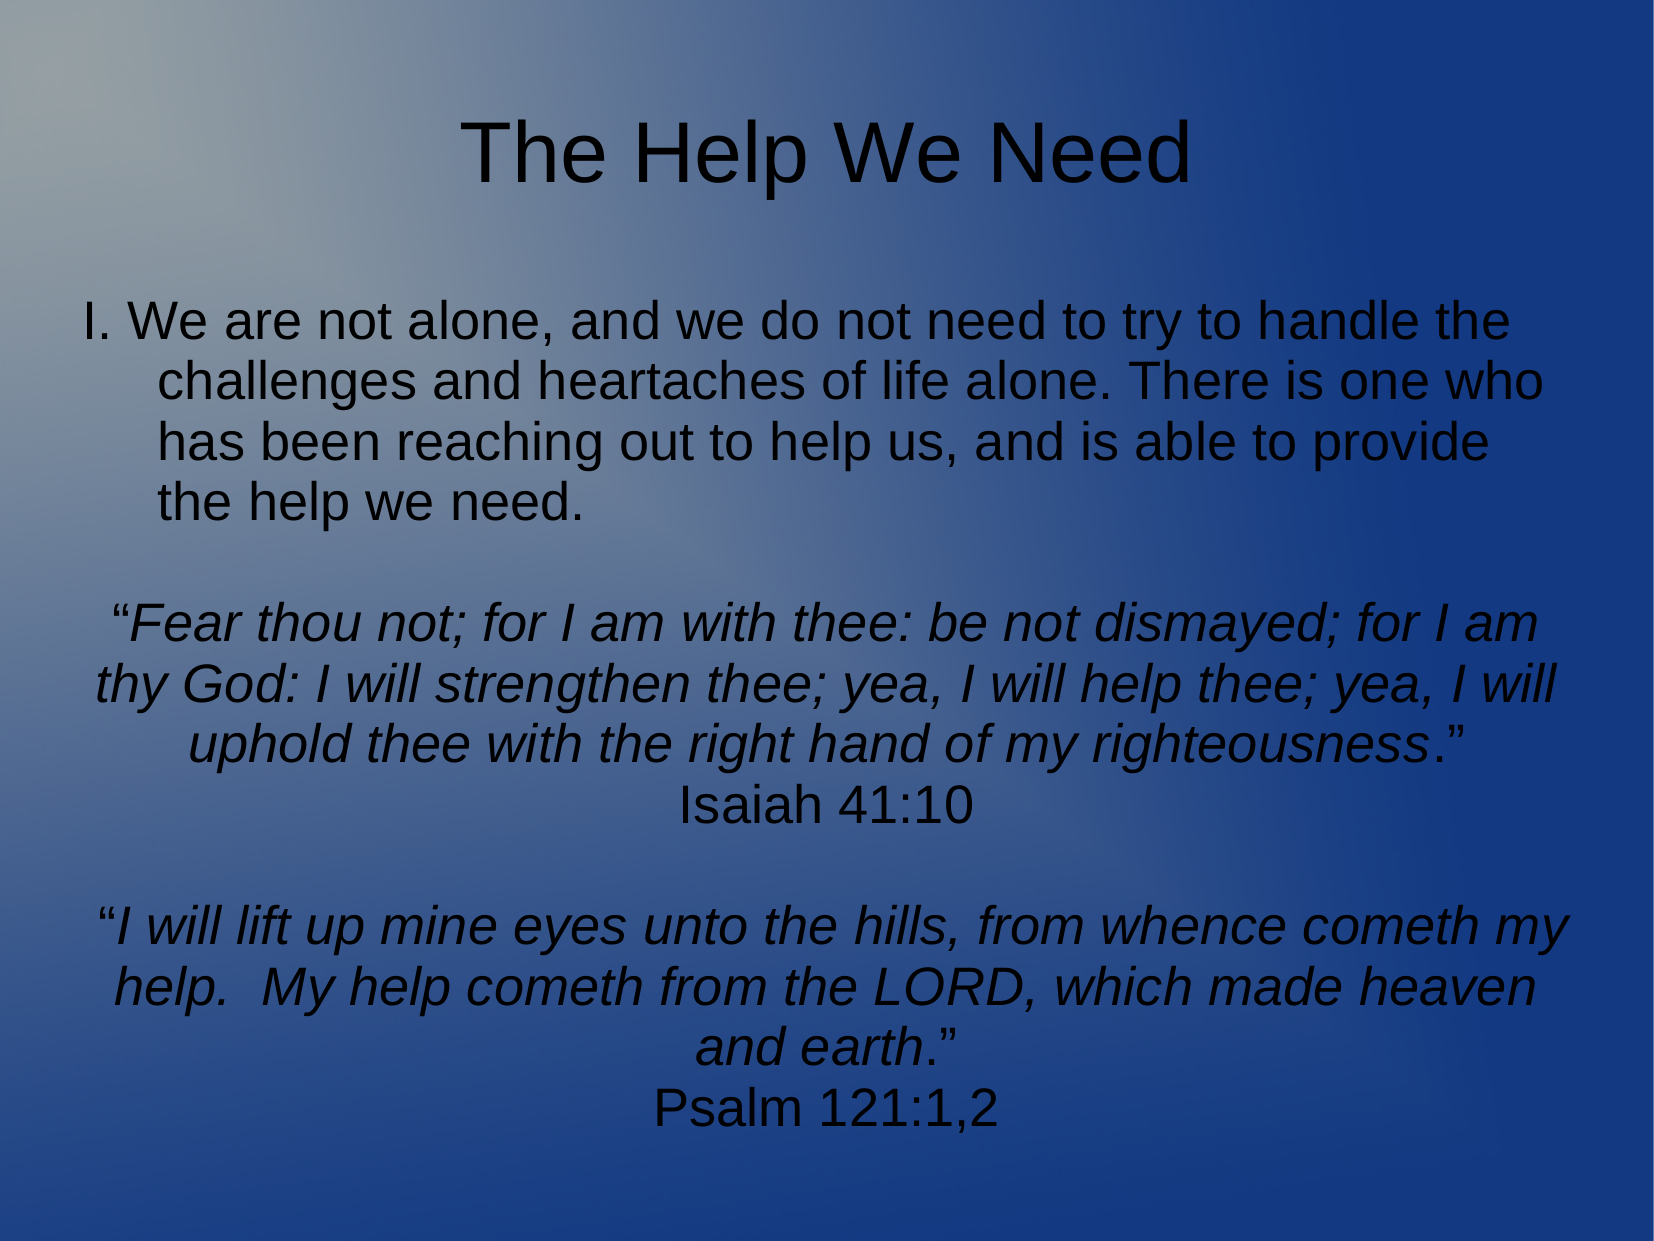

# The Help We Need
I. We are not alone, and we do not need to try to handle the 	challenges and heartaches of life alone. There is one who 	has been reaching out to help us, and is able to provide 		the help we need.
“Fear thou not; for I am with thee: be not dismayed; for I am thy God: I will strengthen thee; yea, I will help thee; yea, I will uphold thee with the right hand of my righteousness.”
Isaiah 41:10
 “I will lift up mine eyes unto the hills, from whence cometh my help. My help cometh from the LORD, which made heaven and earth.”
Psalm 121:1,2